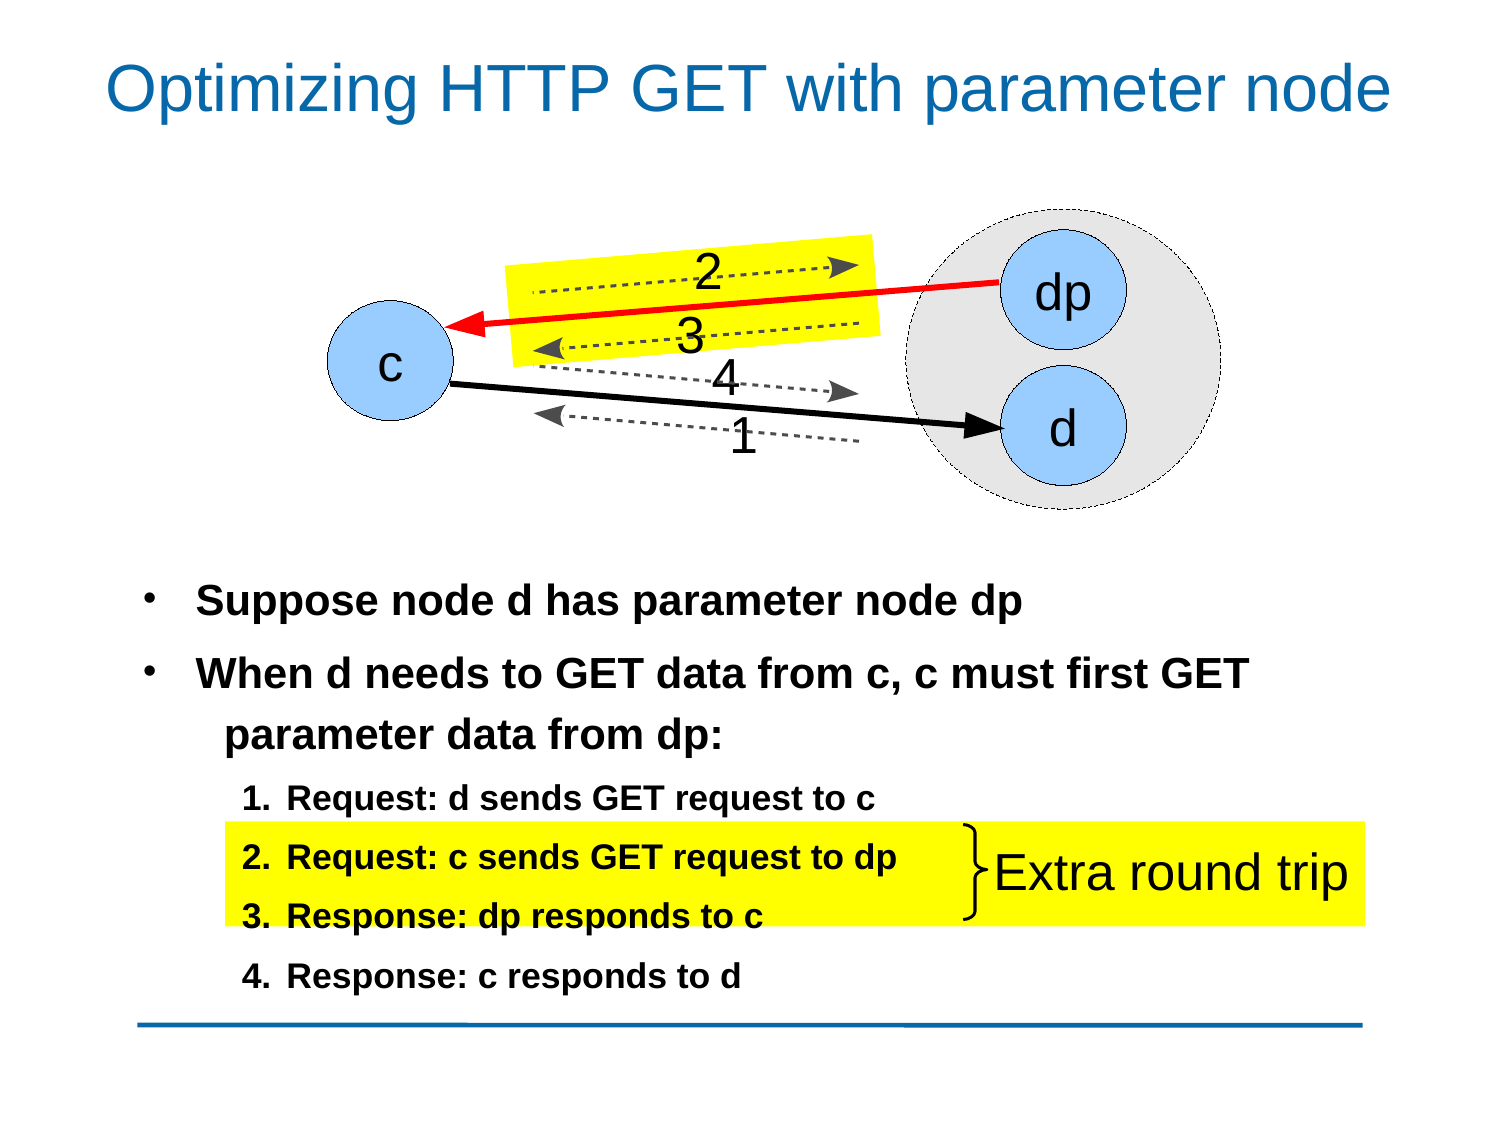

# Optimizing HTTP GET with parameter node
dp
2
3
c
4
d
1
Suppose node d has parameter node dp
When d needs to GET data from c, c must first GET parameter data from dp:
Request: d sends GET request to c
Request: c sends GET request to dp
Response: dp responds to c
Response: c responds to d
Extra round trip